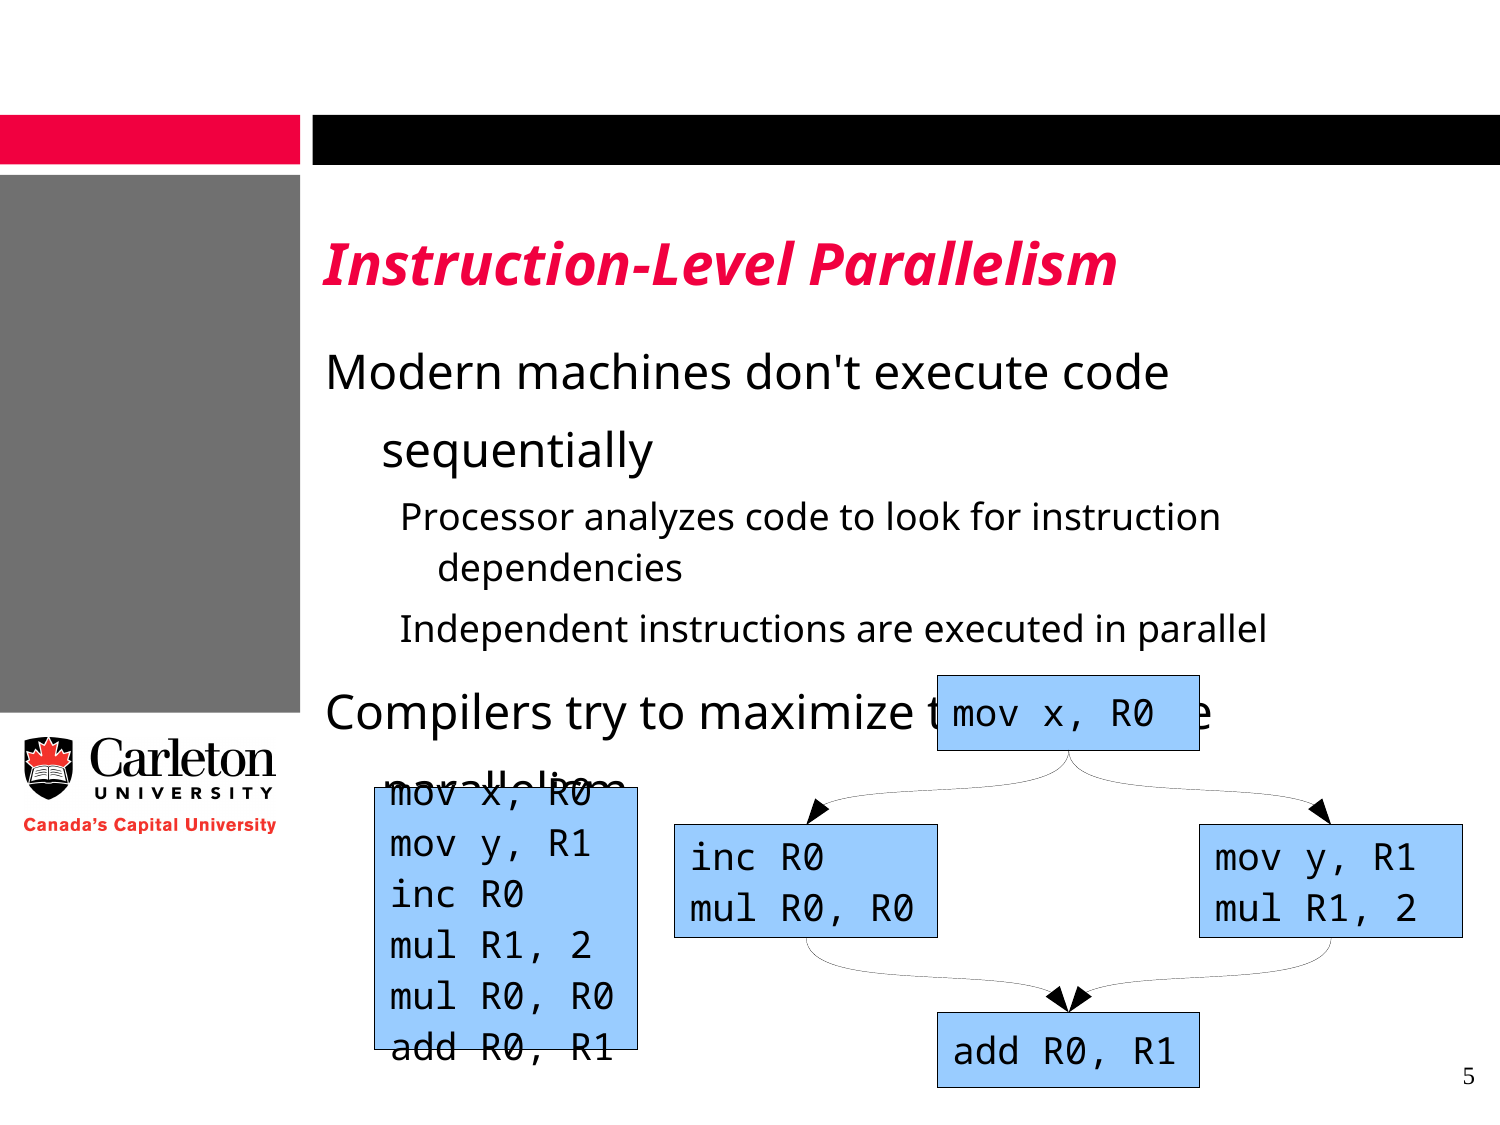

# Instruction-Level Parallelism
Modern machines don't execute code sequentially
Processor analyzes code to look for instruction dependencies
Independent instructions are executed in parallel
Compilers try to maximize the available parallelism
mov x, R0
mov x, R0
mov y, R1
inc R0
mul R1, 2
mul R0, R0
add R0, R1
inc R0
mul R0, R0
mov y, R1
mul R1, 2
add R0, R1
5